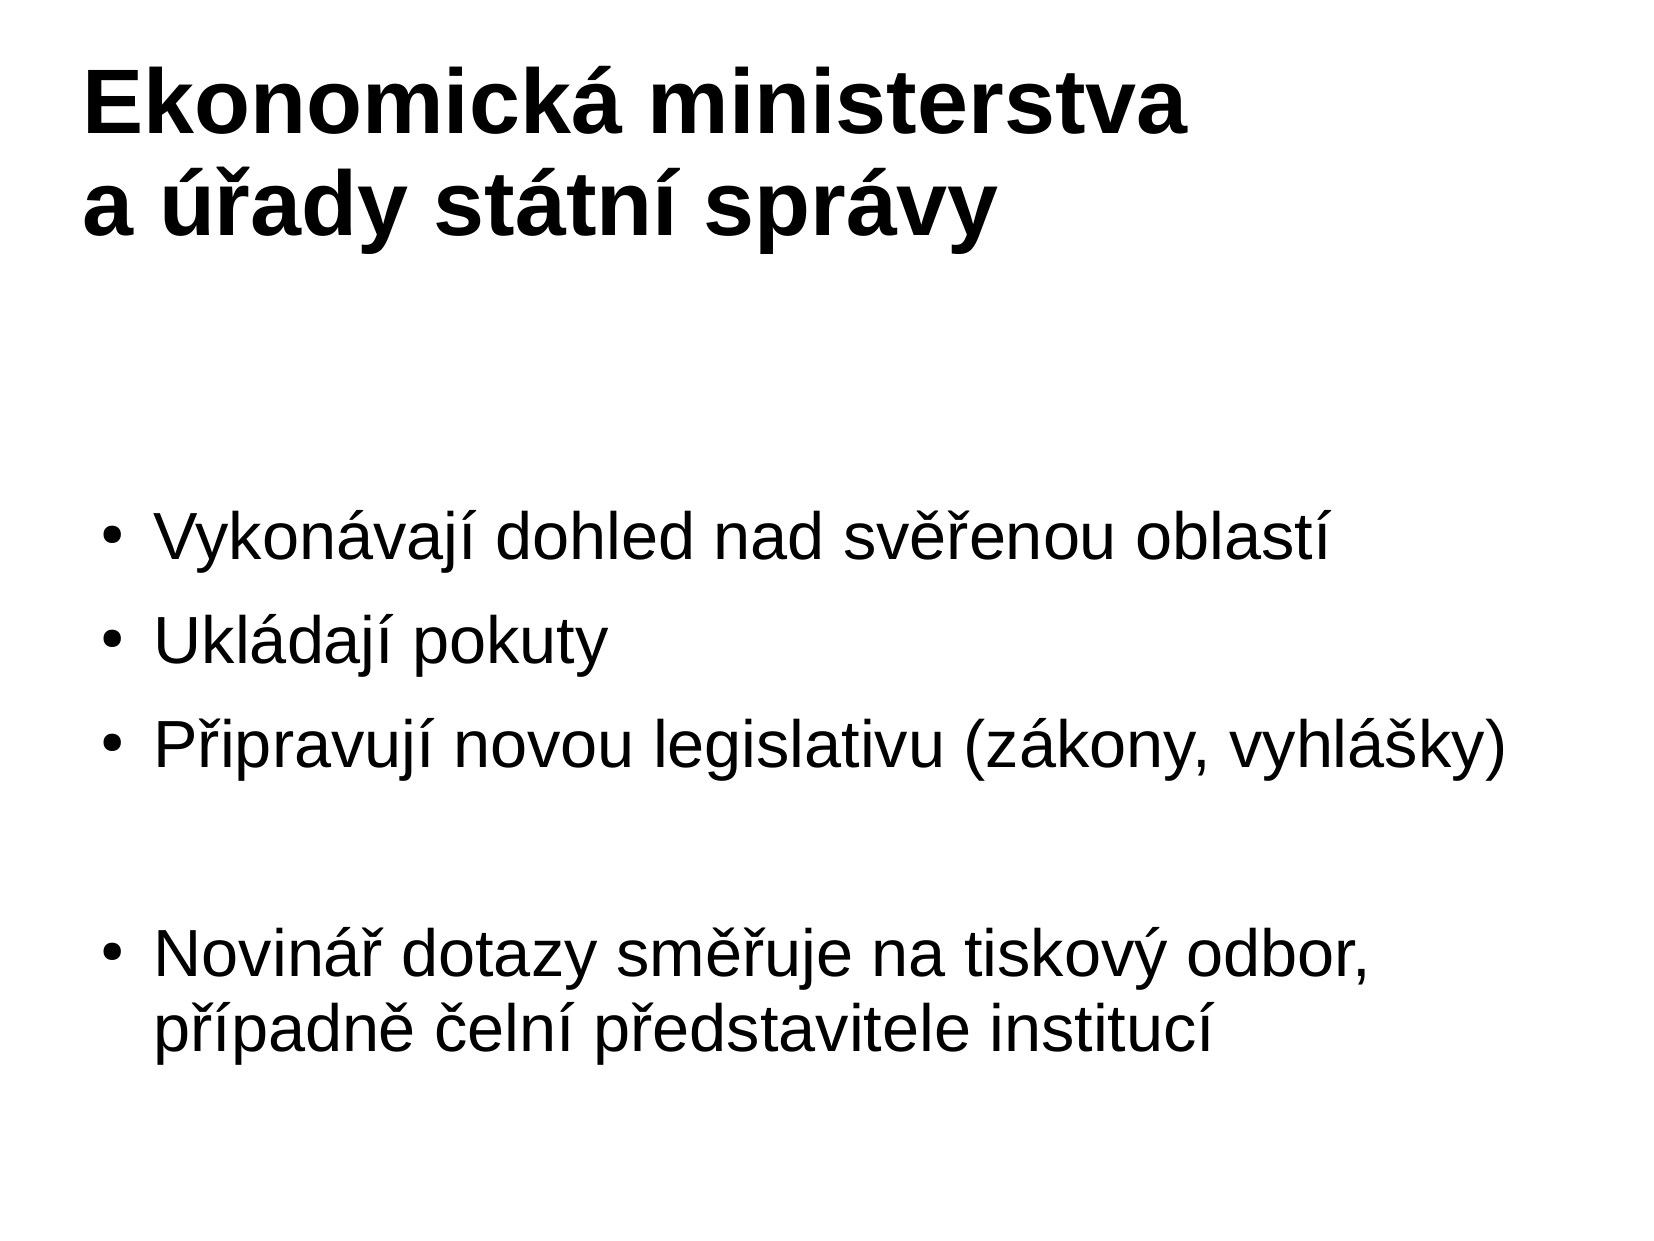

# Ekonomická ministerstva a úřady státní správy
Vykonávají dohled nad svěřenou oblastí
Ukládají pokuty
Připravují novou legislativu (zákony, vyhlášky)
Novinář dotazy směřuje na tiskový odbor, případně čelní představitele institucí